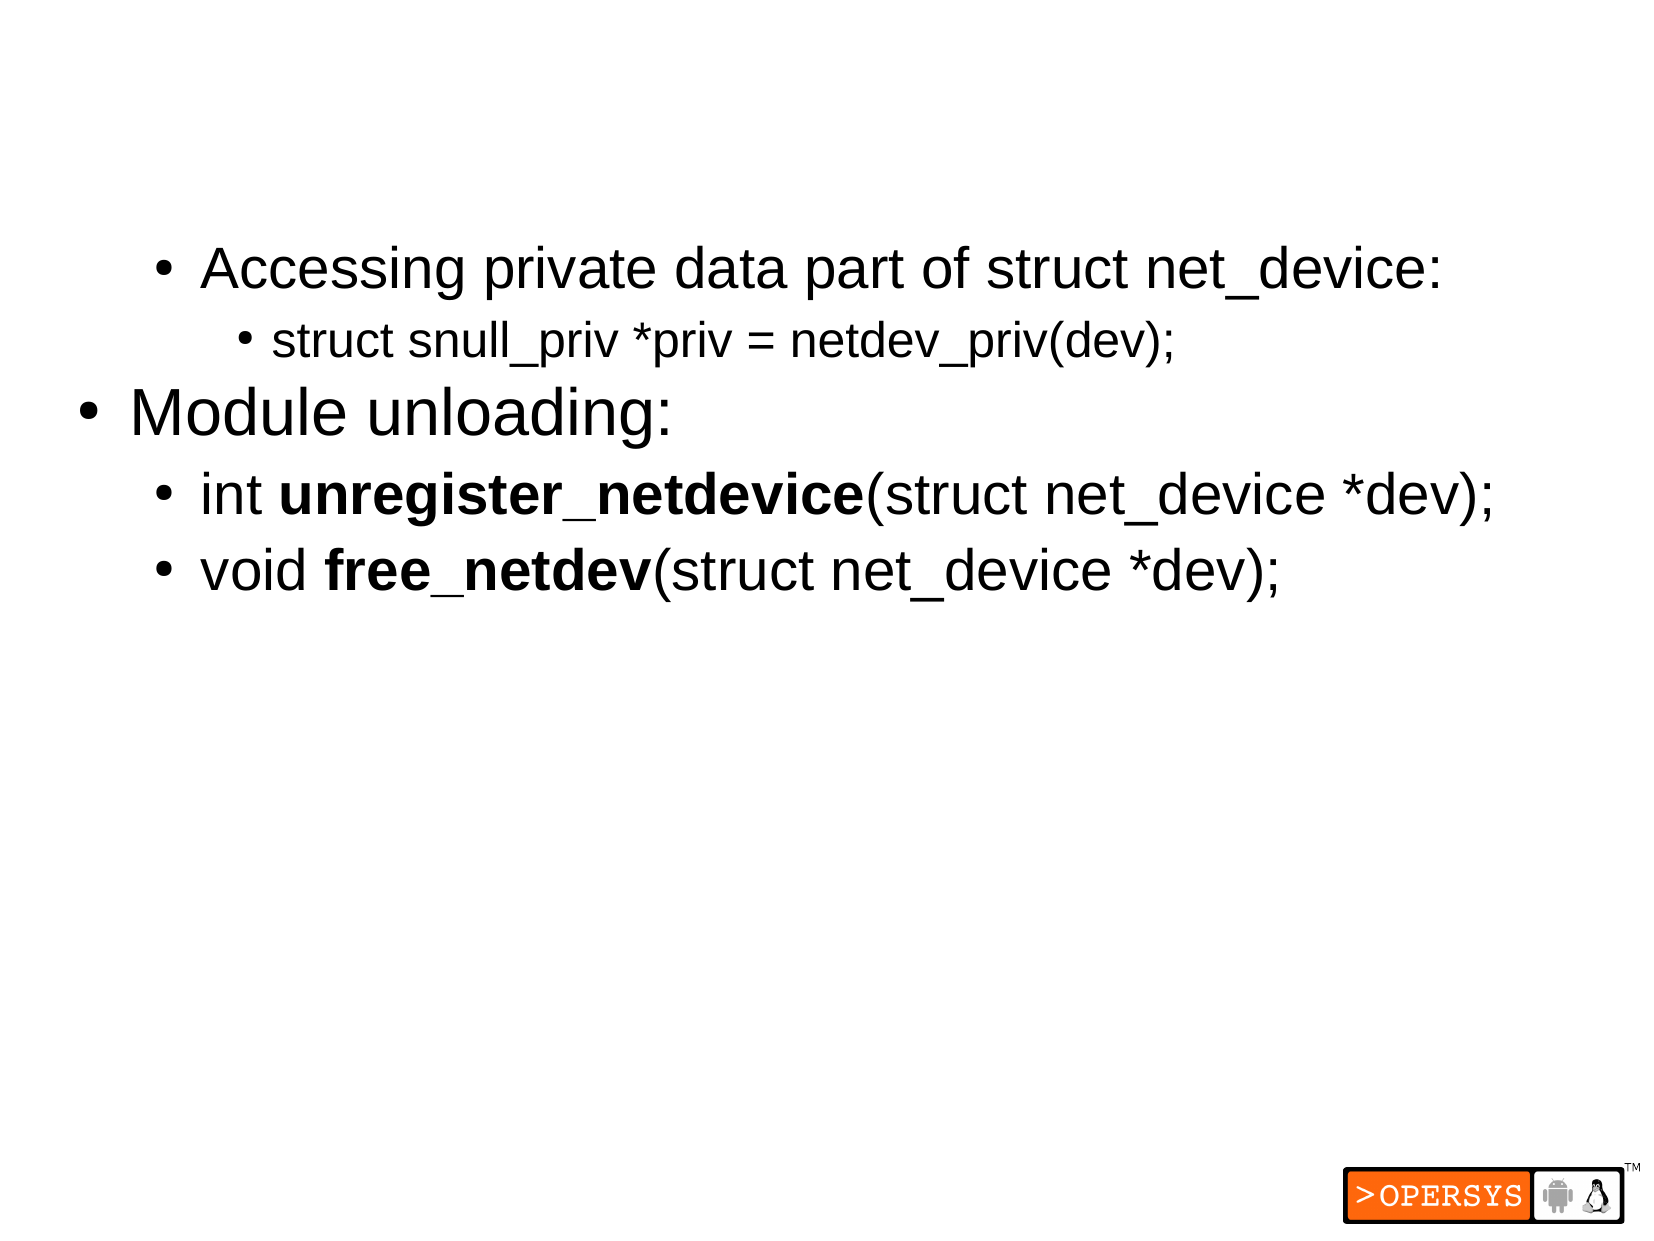

# Accessing private data part of struct net_device:
struct snull_priv *priv = netdev_priv(dev);
Module unloading:
int unregister_netdevice(struct net_device *dev);
void free_netdev(struct net_device *dev);